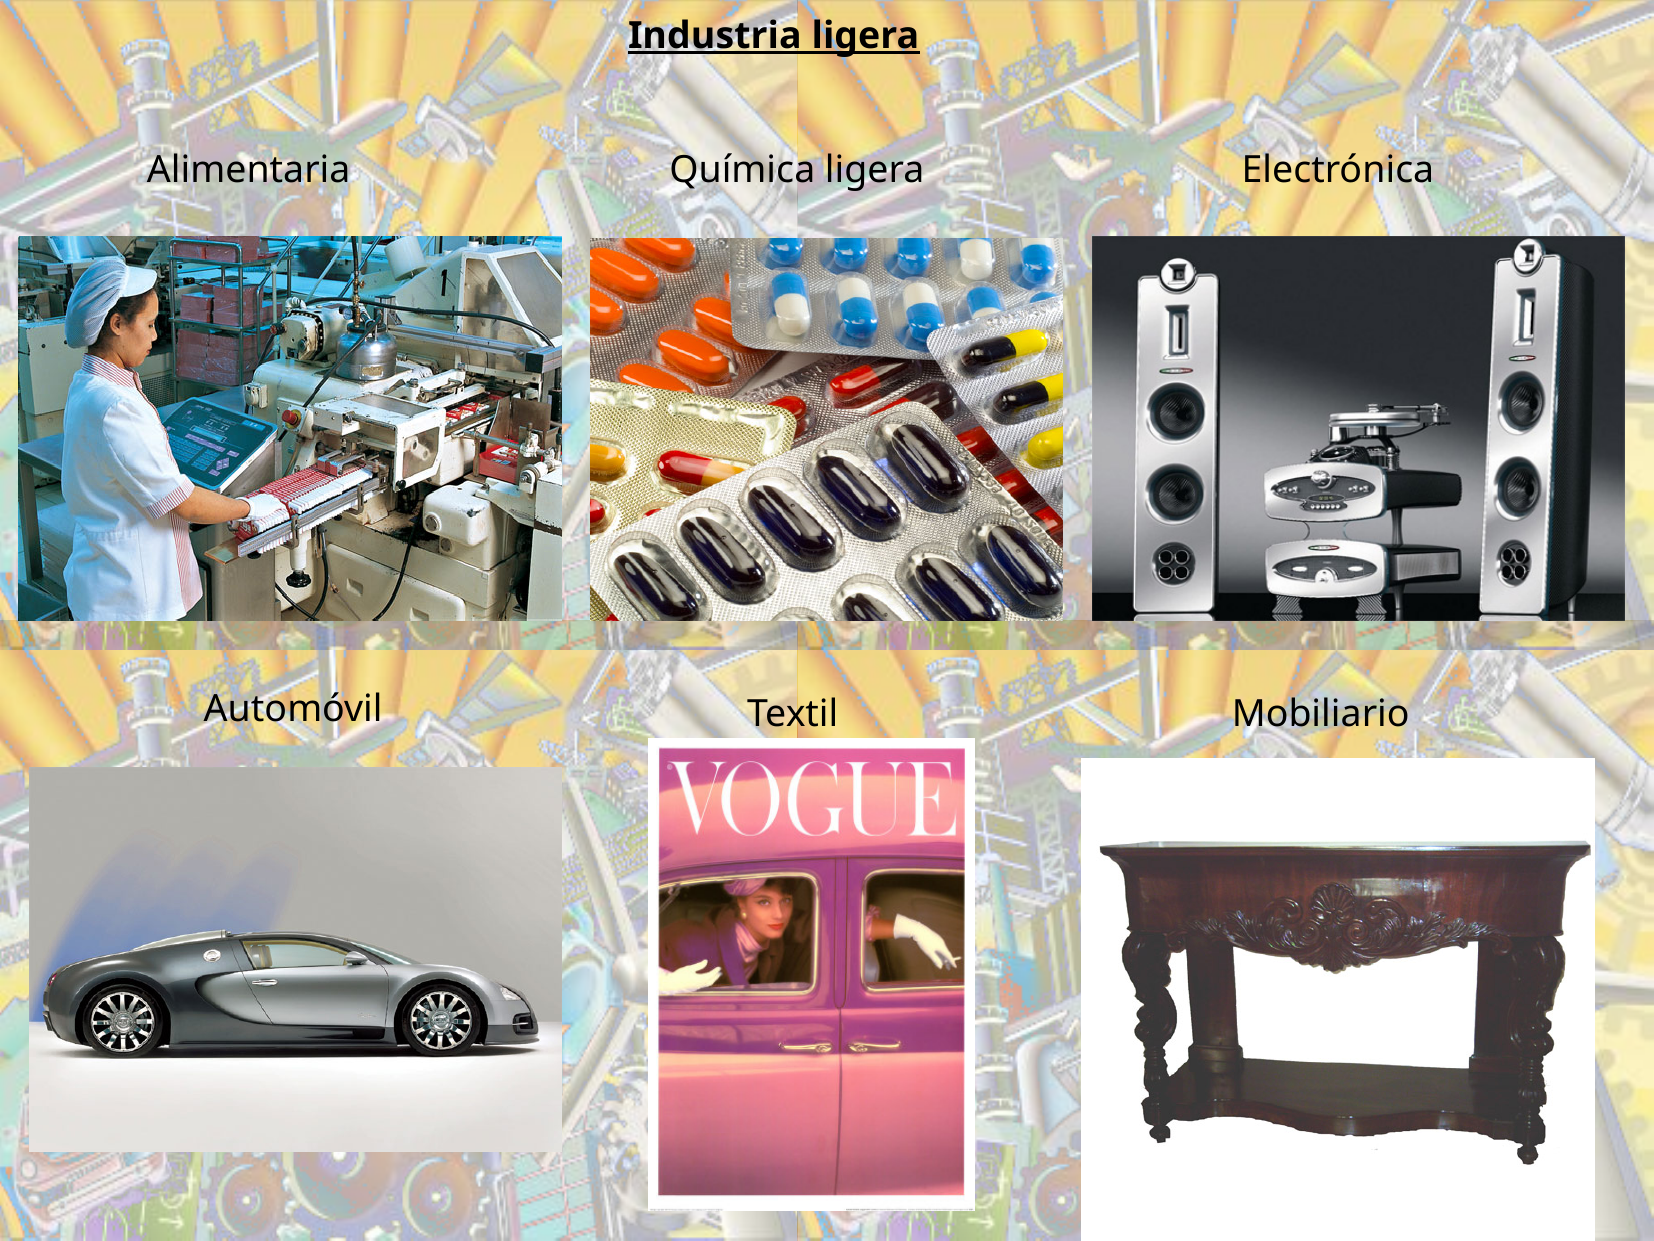

Industria ligera
Alimentaria
Química ligera
Electrónica
Automóvil
Textil
Mobiliario